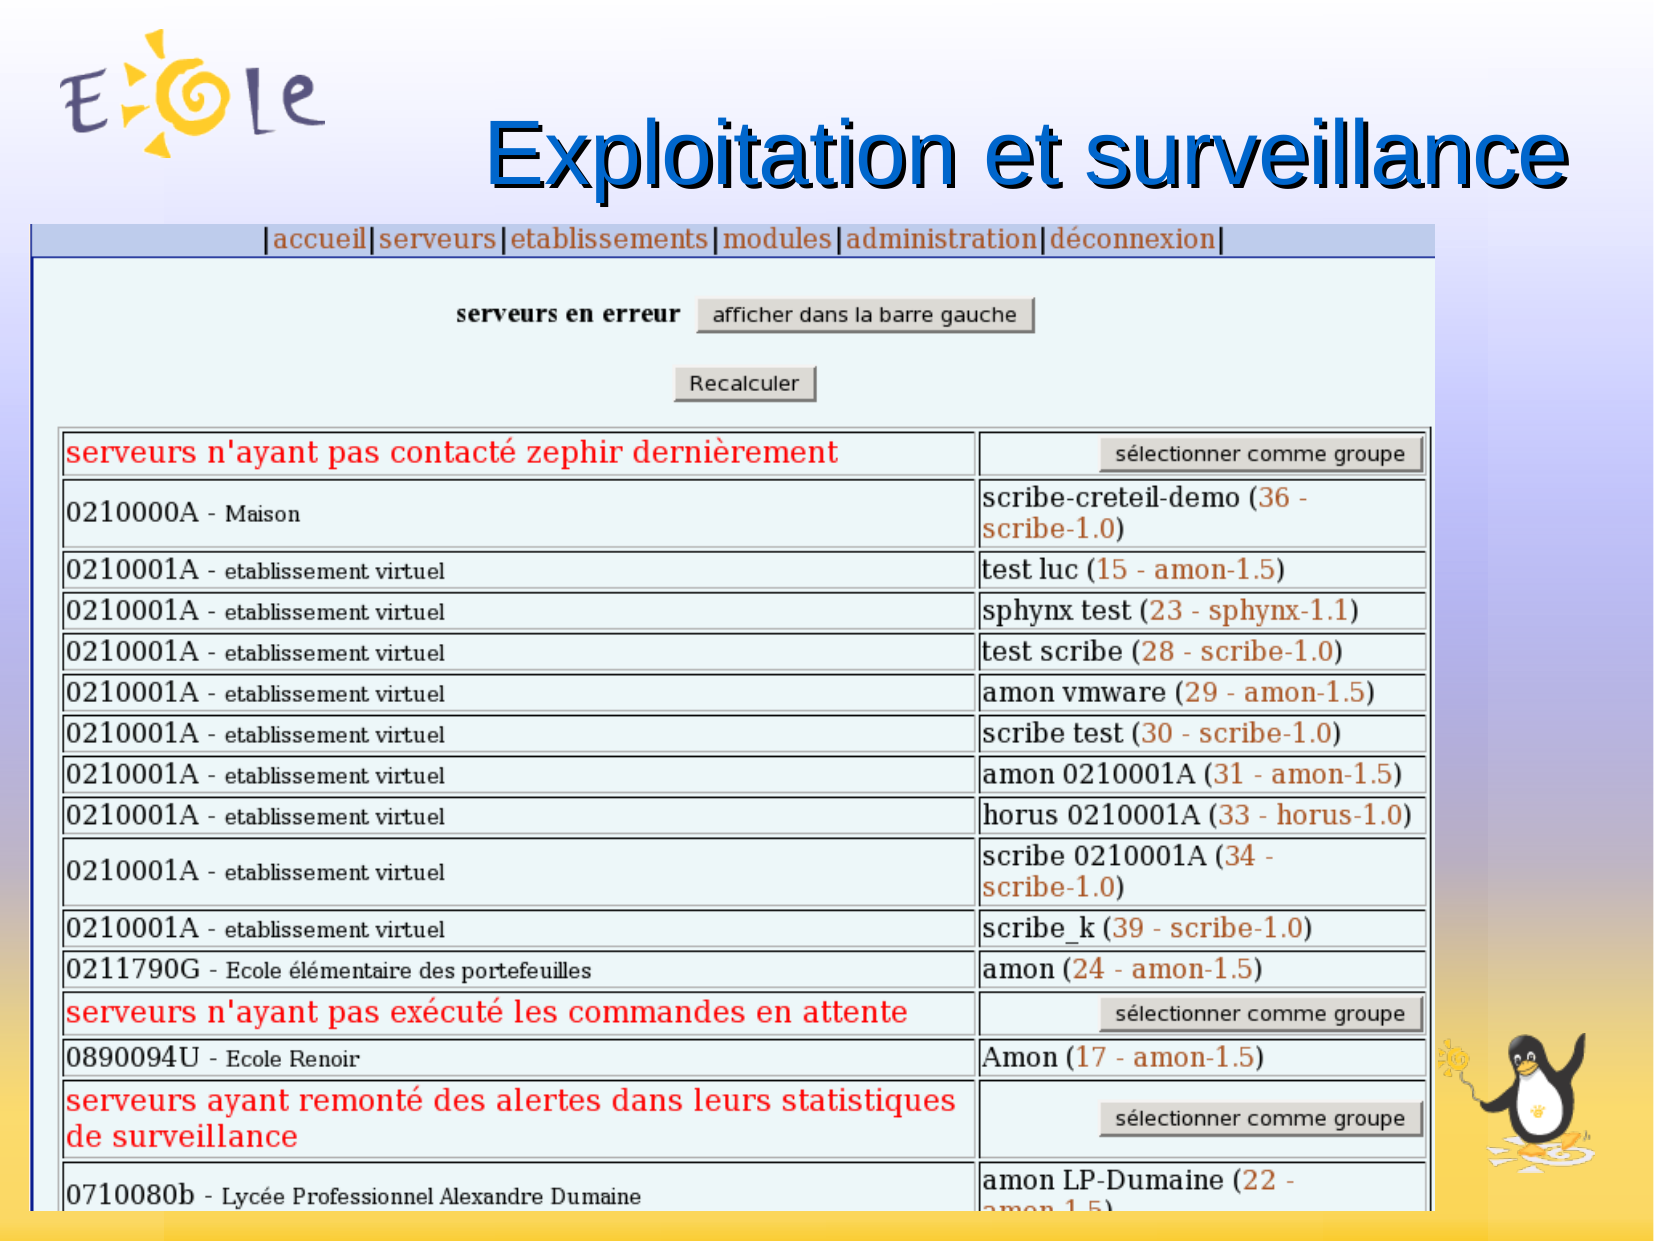

# Exploitation et surveillance
Alertes et groupes de surveillance
Zephir est capable de détecter des anomalies en fonction:
- des informations remontées par les serveurs.
- de la dernière date de contact des serveurs (panne réseau).
Une page résume la liste des serveurs en anomalie.
Les utilisateurs peuvent être alertés par mail si des anomalies se produisent. Ils choisissent les groupes de serveurs pour lesquels ils désirent être alertés.